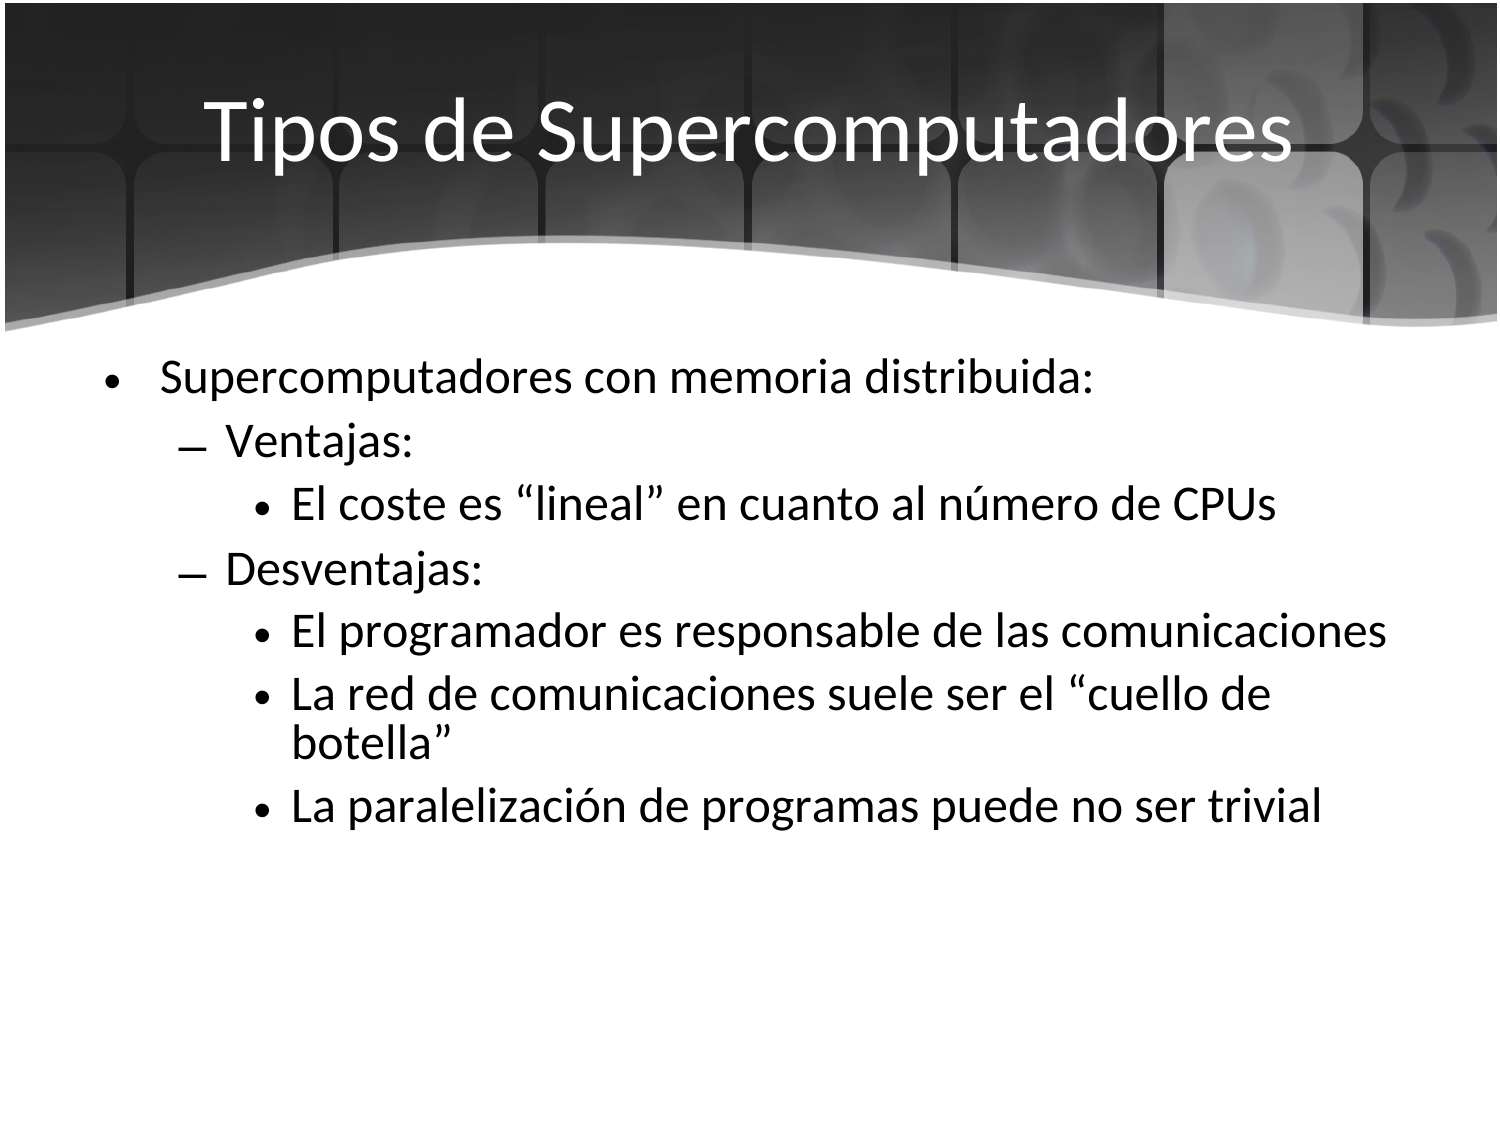

# Tipos de Supercomputadores
Supercomputadores con memoria distribuida:
Ventajas:
El coste es “lineal” en cuanto al número de CPUs
Desventajas:
El programador es responsable de las comunicaciones
La red de comunicaciones suele ser el “cuello de botella”
La paralelización de programas puede no ser trivial